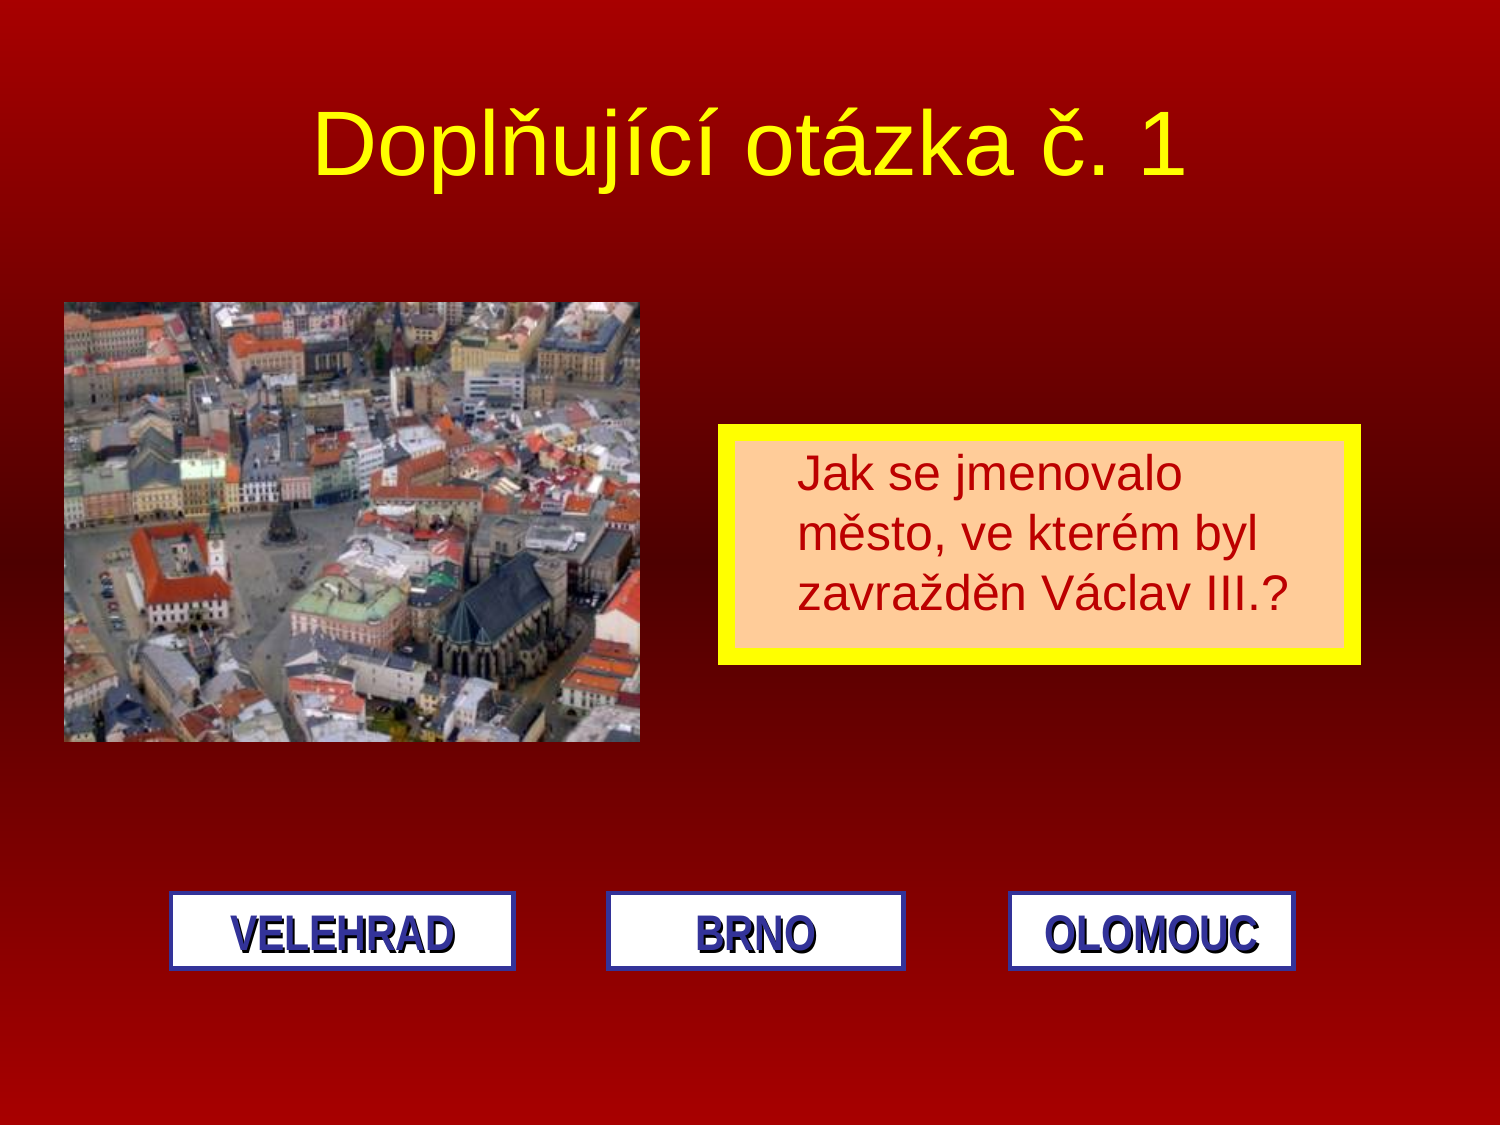

# Doplňující otázka č. 1
	Jak se jmenovalo město, ve kterém byl zavražděn Václav III.?
VELEHRAD
BRNO
OLOMOUC